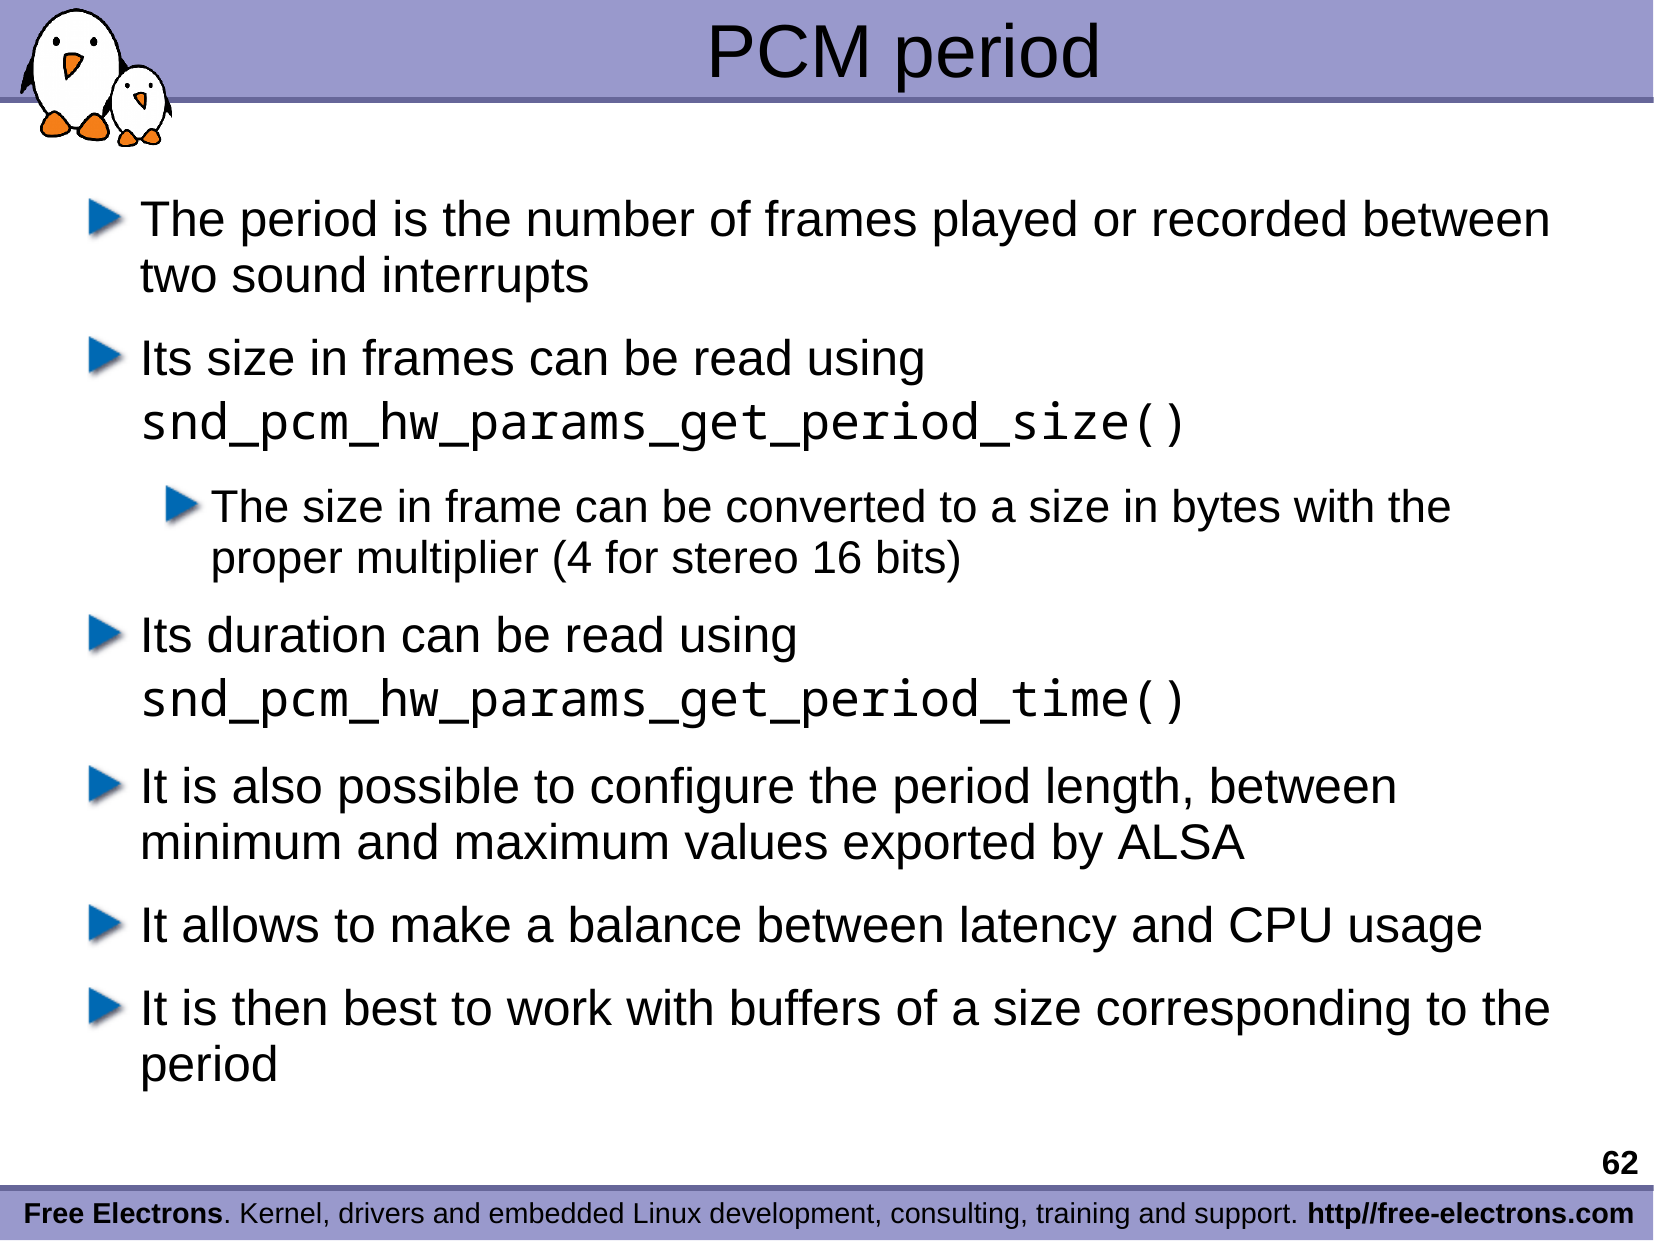

# PCM period
The period is the number of frames played or recorded between two sound interrupts
Its size in frames can be read using
snd_pcm_hw_params_get_period_size()
The size in frame can be converted to a size in bytes with the proper multiplier (4 for stereo 16 bits)
Its duration can be read using
snd_pcm_hw_params_get_period_time()
It is also possible to configure the period length, between minimum and maximum values exported by ALSA
It allows to make a balance between latency and CPU usage
It is then best to work with buffers of a size corresponding to the period